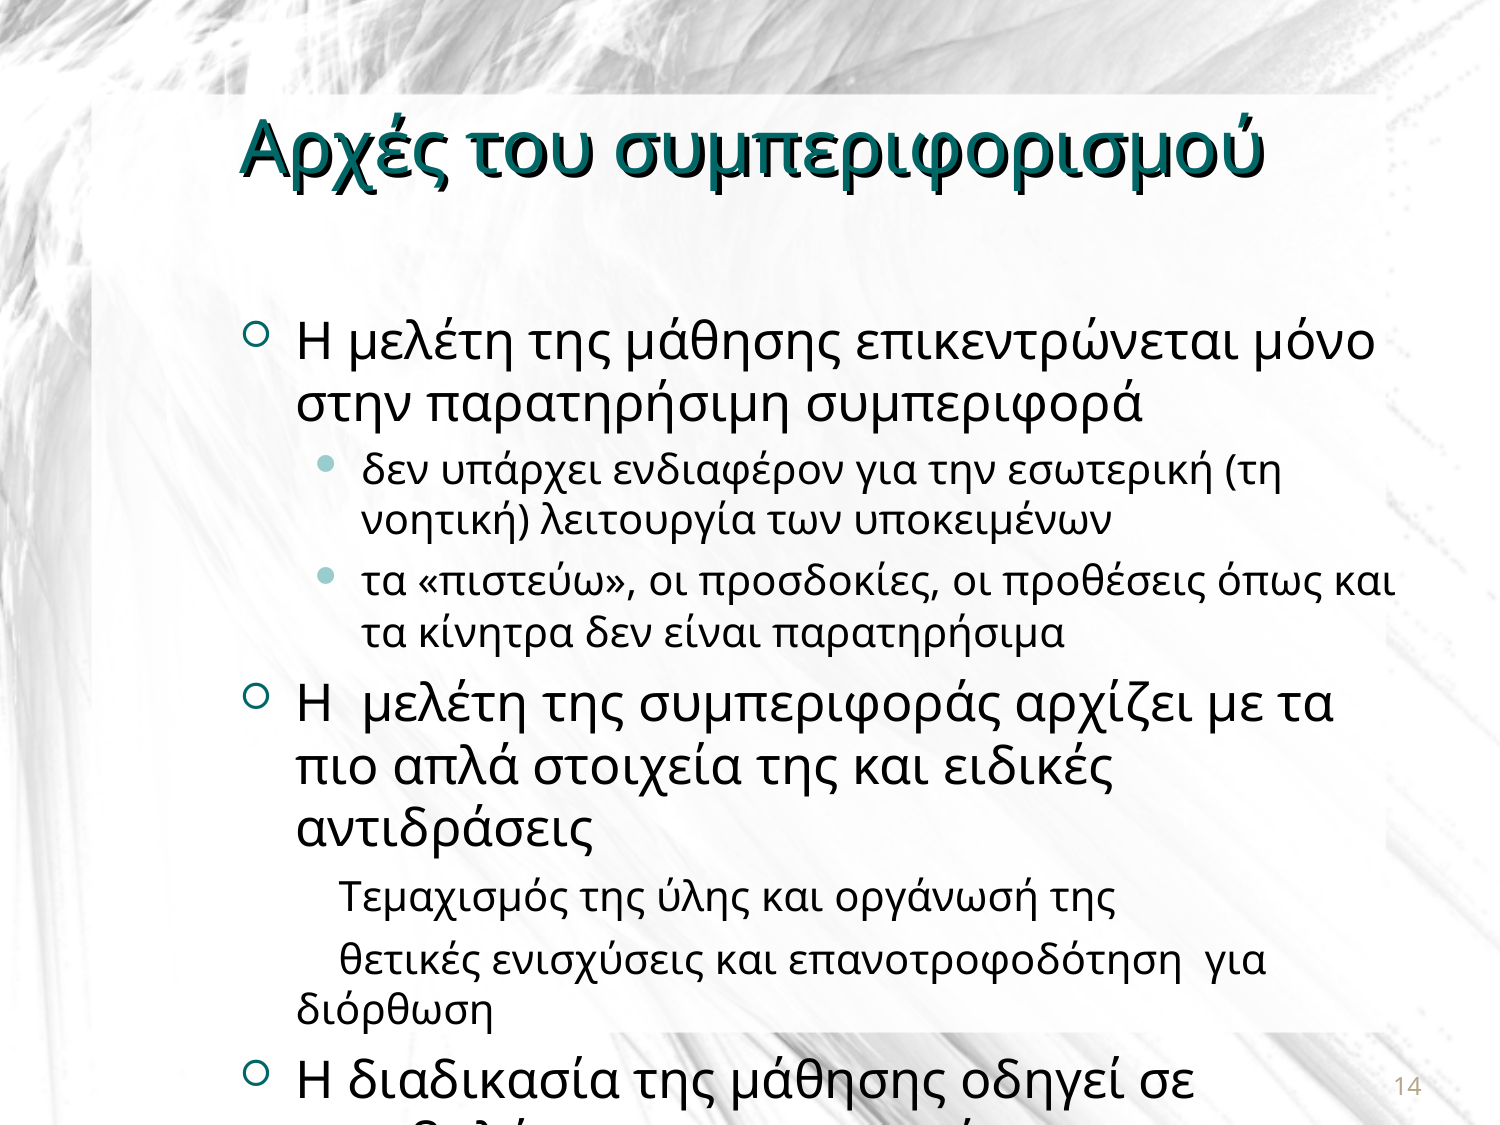

Αρχές του συμπεριφορισμού
Η μελέτη της μάθησης επικεντρώνεται μόνο στην παρατηρήσιμη συμπεριφορά
δεν υπάρχει ενδιαφέρον για την εσωτερική (τη νοητική) λειτουργία των υποκειμένων
τα «πιστεύω», οι προσδοκίες, οι προθέσεις όπως και τα κίνητρα δεν είναι παρατηρήσιμα
Η μελέτη της συμπεριφοράς αρχίζει με τα πιο απλά στοιχεία της και ειδικές αντιδράσεις
 Τεμαχισμός της ύλης και οργάνωσή της
 θετικές ενισχύσεις και επανοτροφοδότηση για διόρθωση
Η διαδικασία της μάθησης οδηγεί σε μεταβολή της συμπεριφοράς